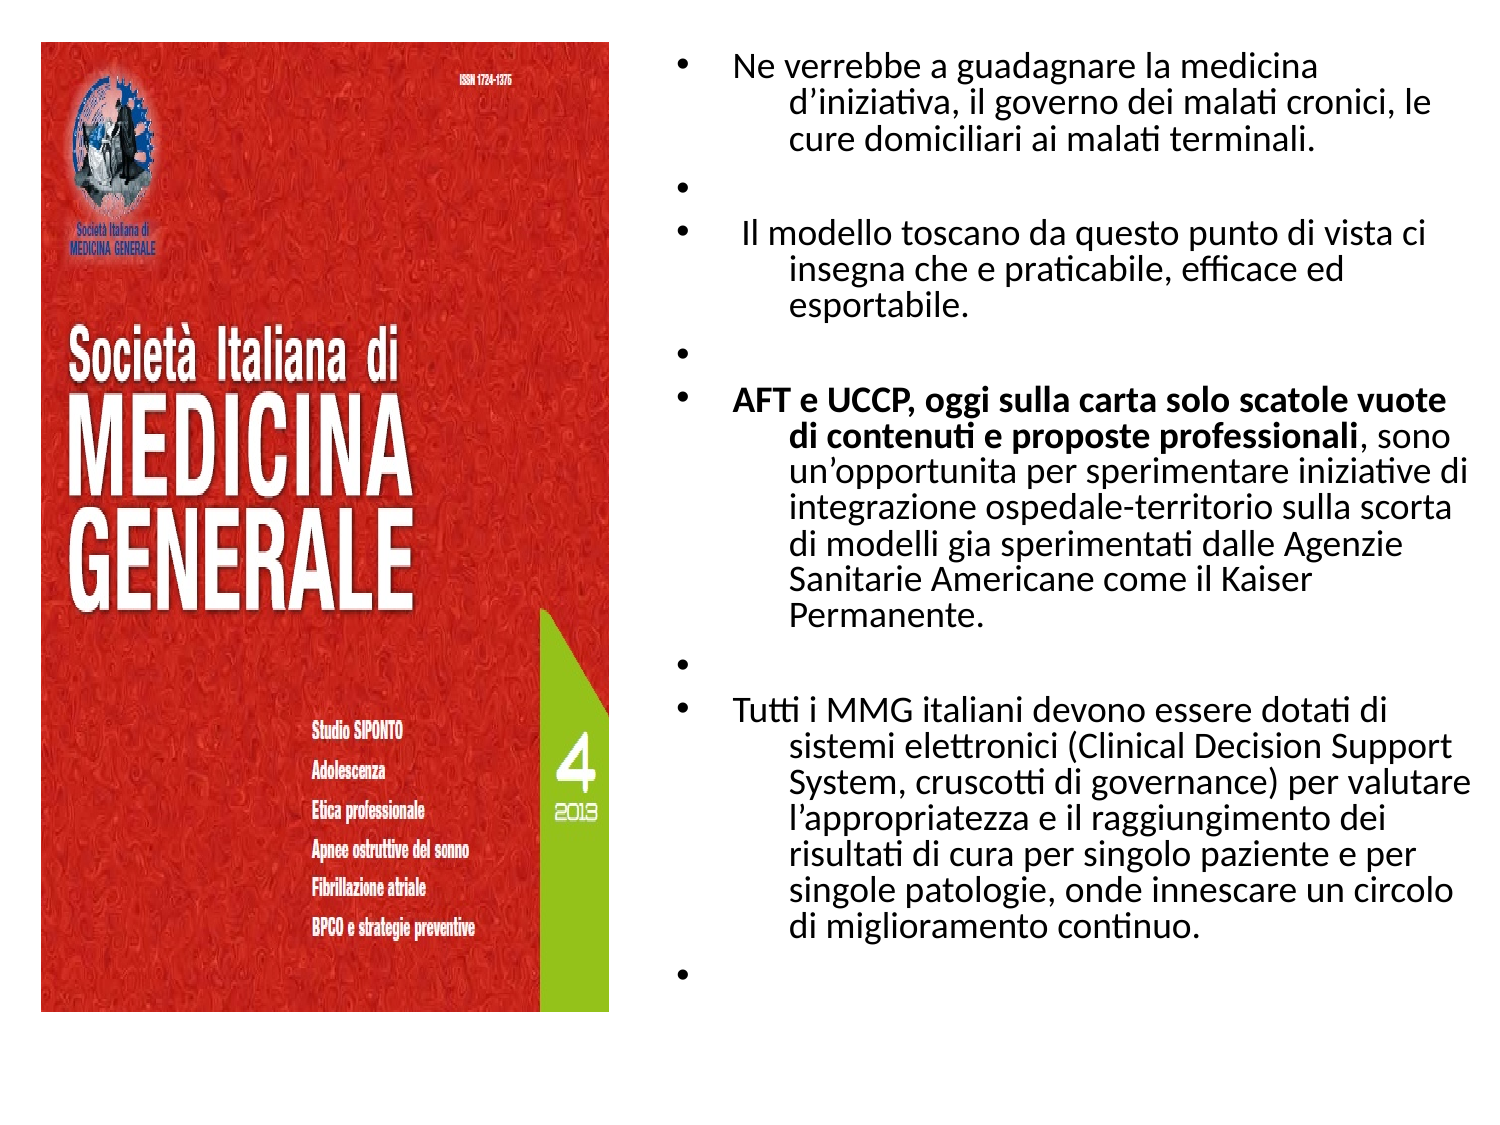

Ne verrebbe a guadagnare la medicina d’iniziativa, il governo dei malati cronici, le cure domiciliari ai malati terminali.
 Il modello toscano da questo punto di vista ci insegna che e praticabile, efficace ed esportabile.
AFT e UCCP, oggi sulla carta solo scatole vuote di contenuti e proposte professionali, sono un’opportunita per sperimentare iniziative di integrazione ospedale-territorio sulla scorta di modelli gia sperimentati dalle Agenzie Sanitarie Americane come il Kaiser Permanente.
Tutti i MMG italiani devono essere dotati di sistemi elettronici (Clinical Decision Support System, cruscotti di governance) per valutare l’appropriatezza e il raggiungimento dei risultati di cura per singolo paziente e per singole patologie, onde innescare un circolo di miglioramento continuo.
#